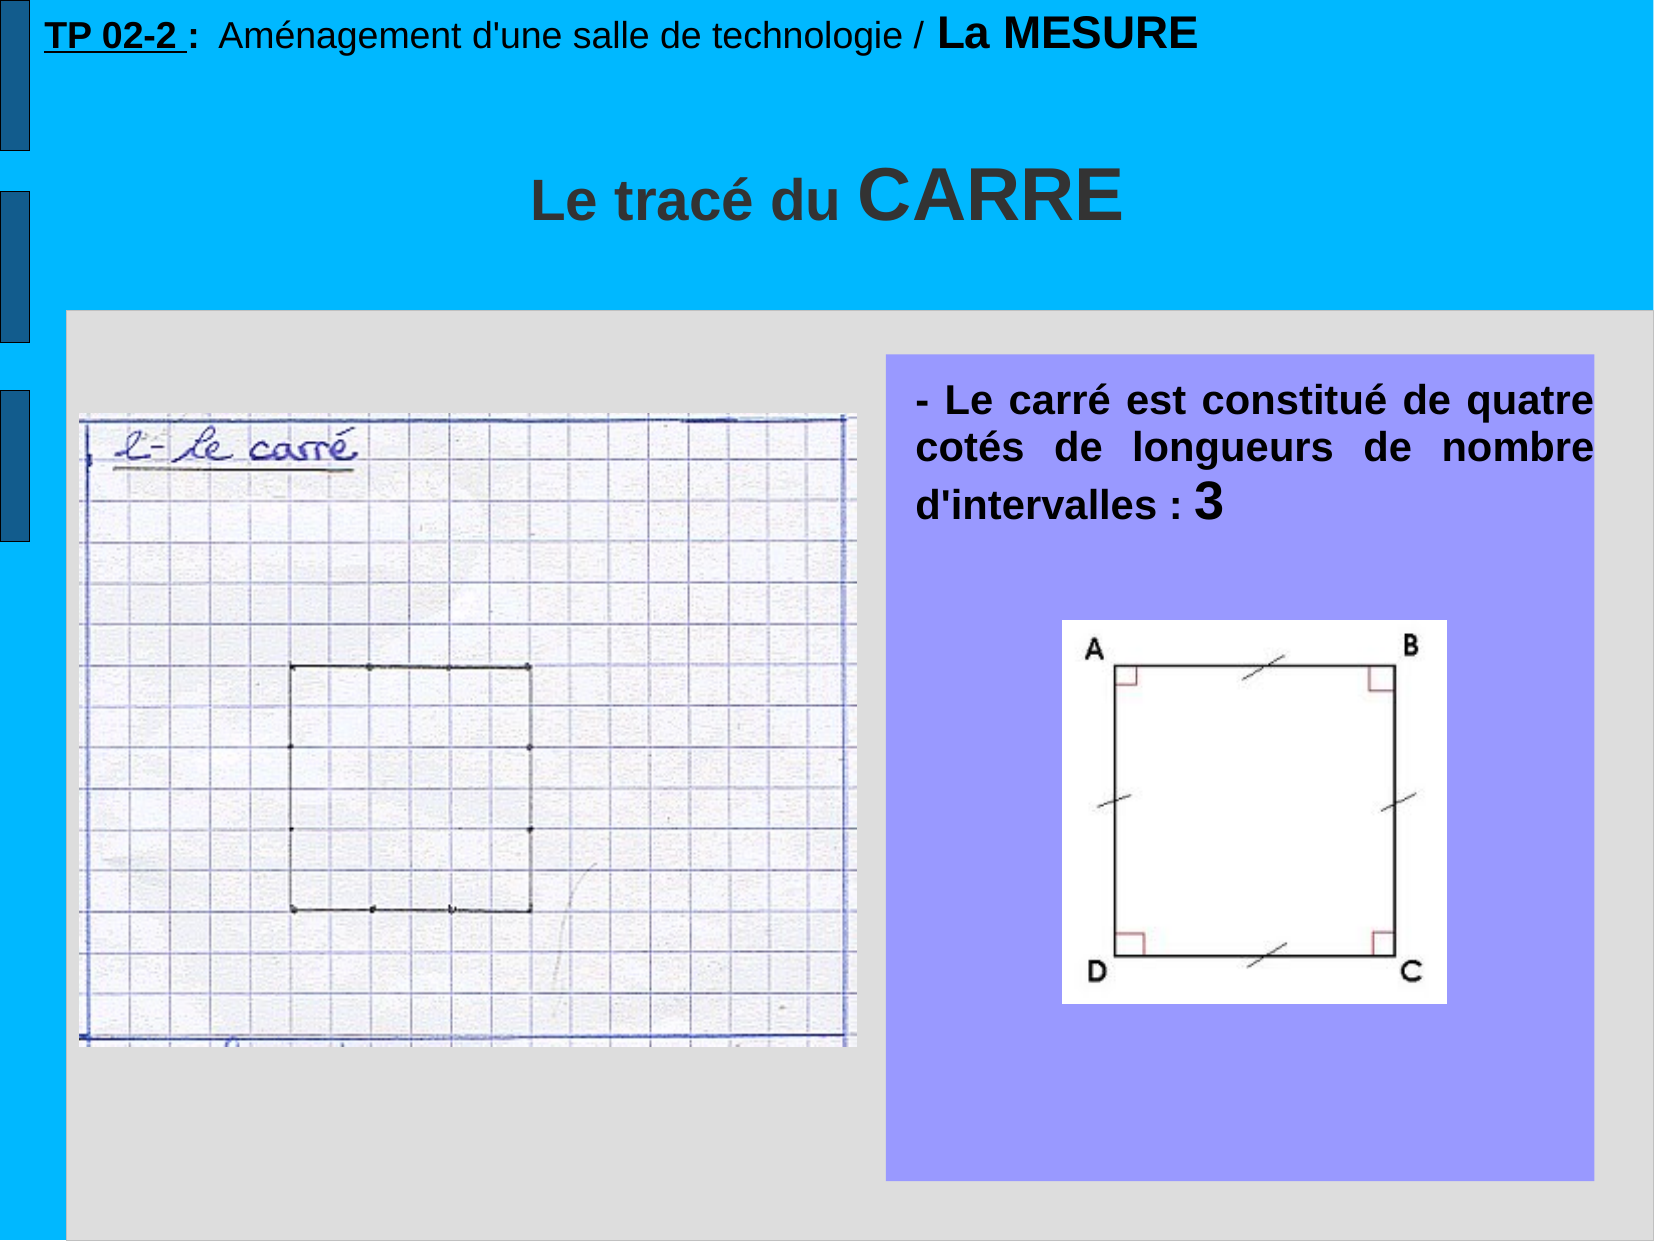

TP 02-2 : Aménagement d'une salle de technologie / La MESURE
# Le tracé du CARRE
- Le carré est constitué de quatre cotés de longueurs de nombre d'intervalles : 3